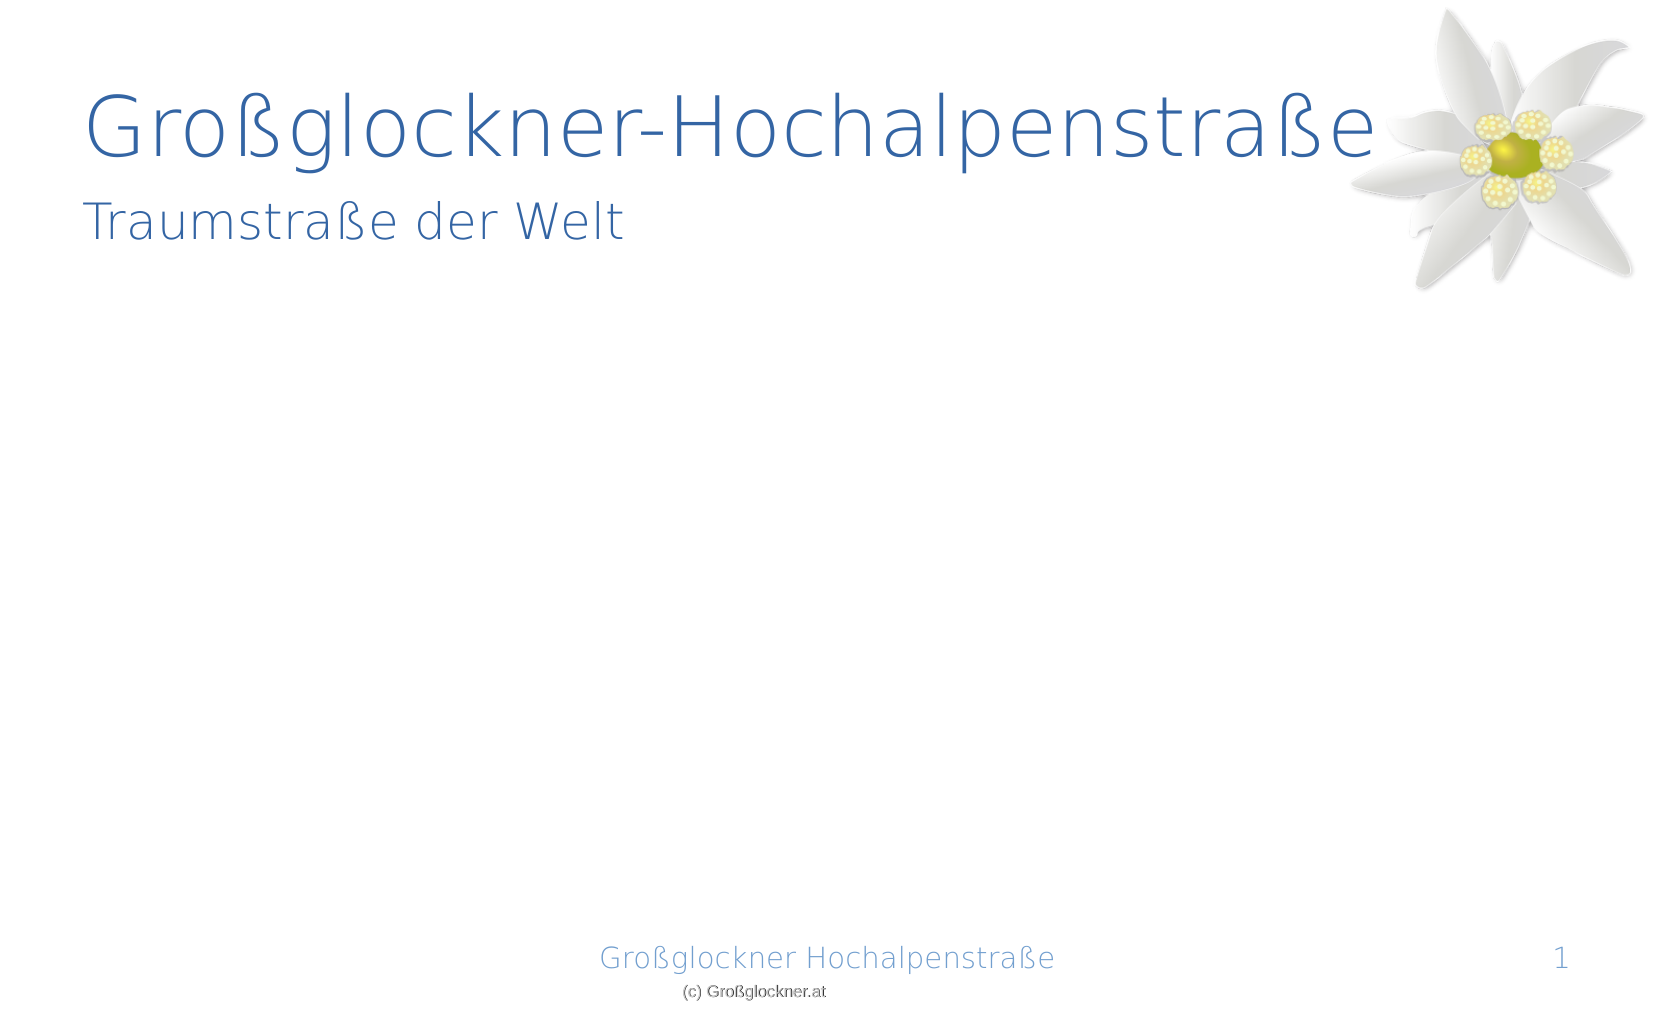

# Großglockner-Hochalpenstraße
Traumstraße der Welt
Großglockner Hochalpenstraße
1
(c) Großglockner.at